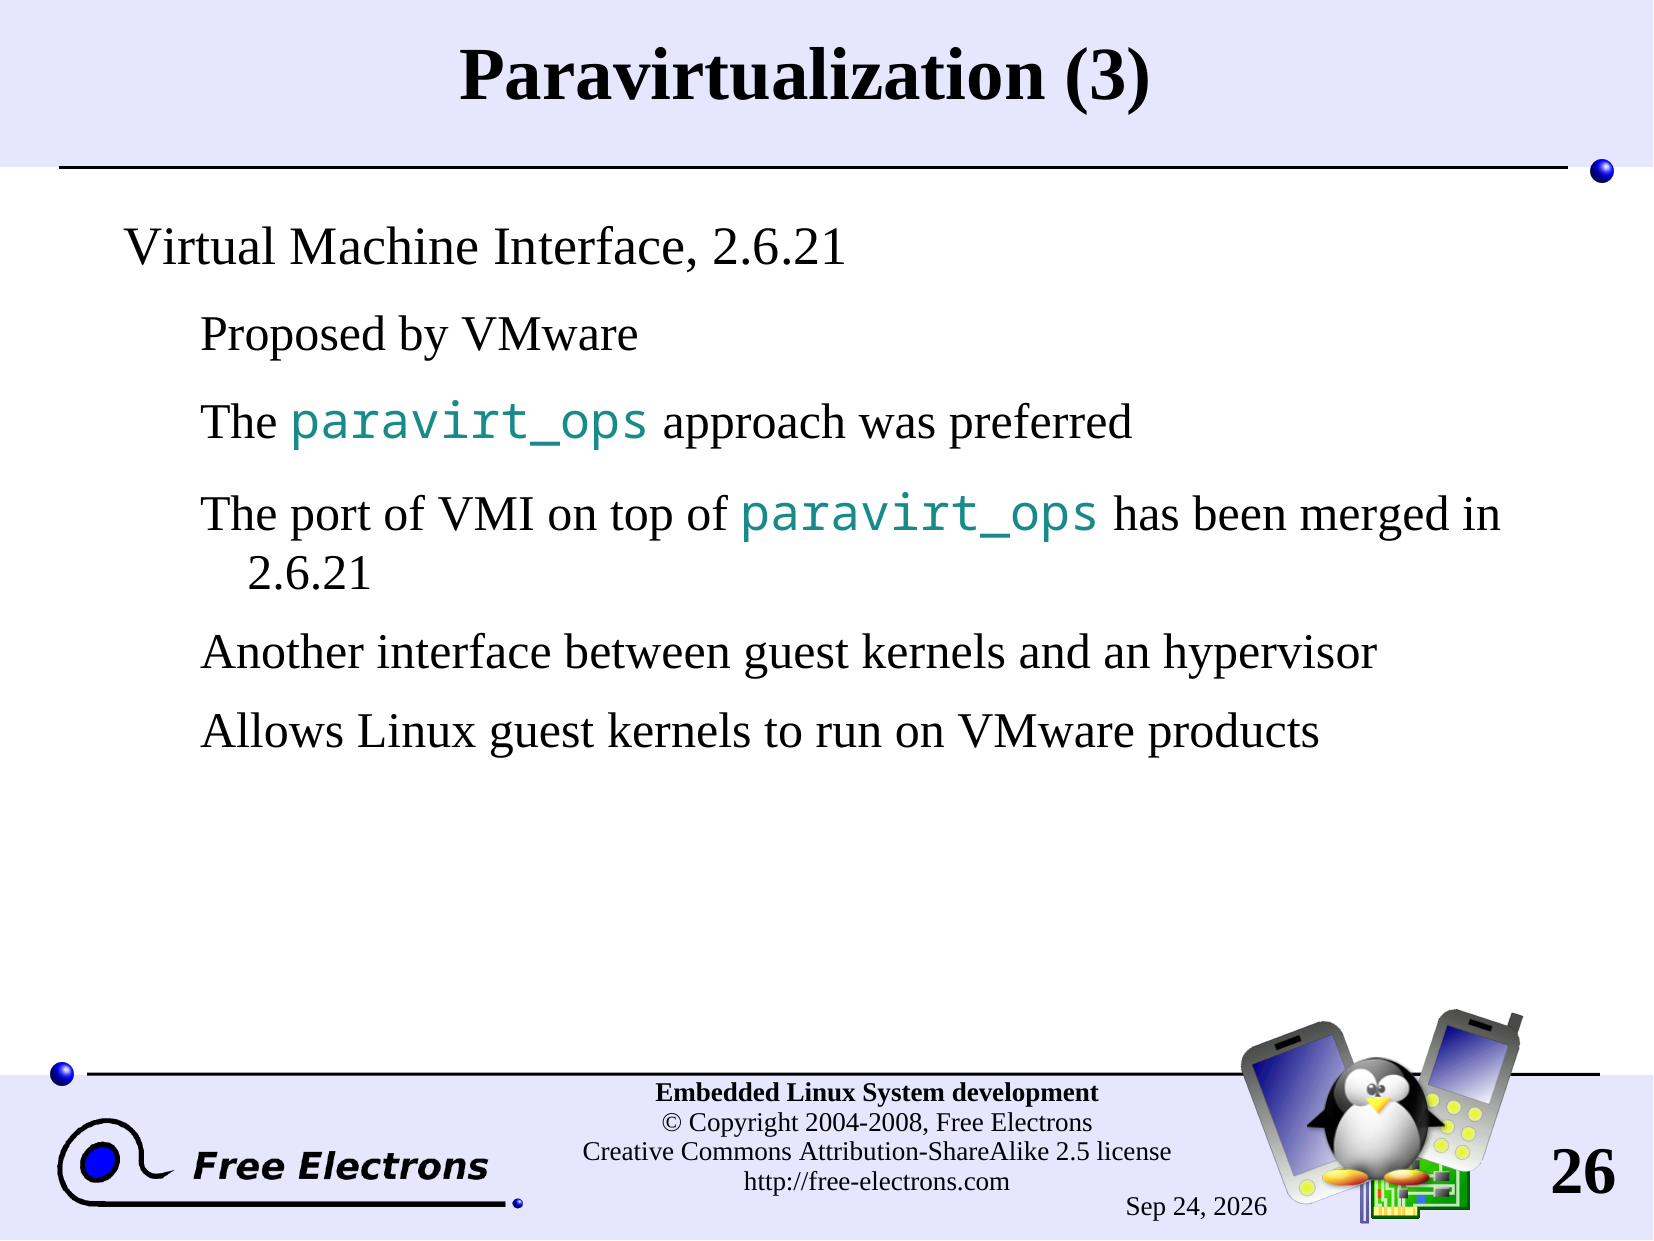

# Paravirtualization (3)
Virtual Machine Interface, 2.6.21
Proposed by VMware
The paravirt_ops approach was preferred
The port of VMI on top of paravirt_ops has been merged in 2.6.21
Another interface between guest kernels and an hypervisor
Allows Linux guest kernels to run on VMware products